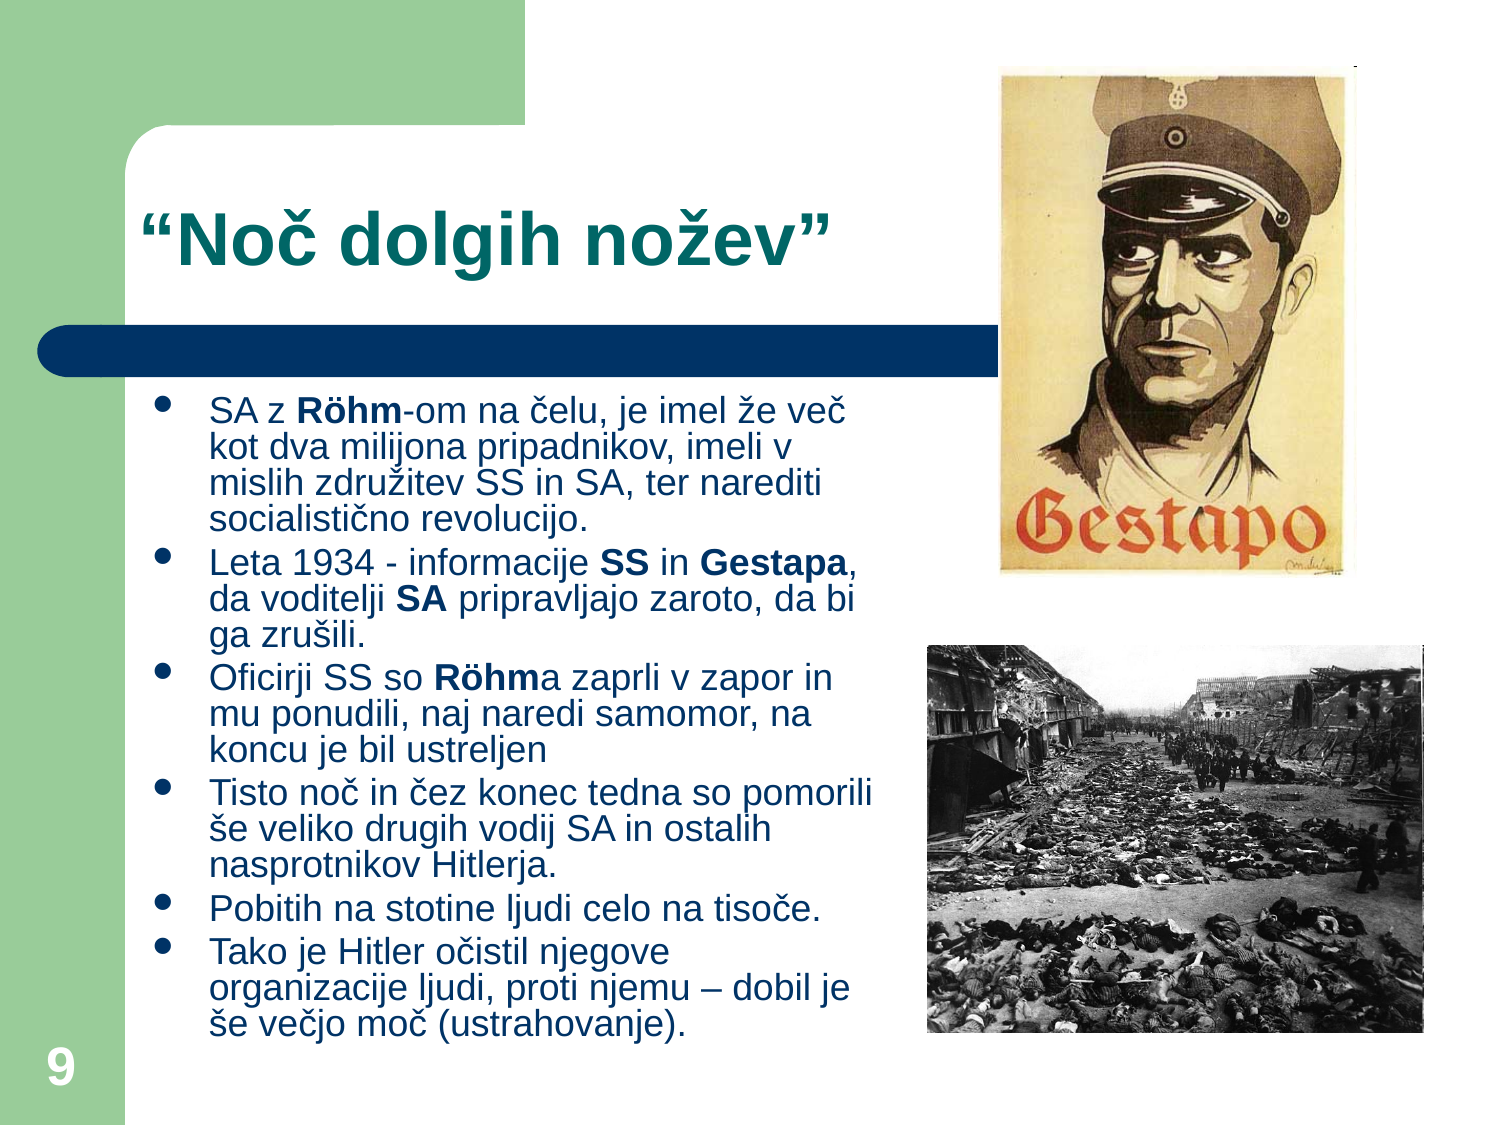

# “Noč dolgih nožev”
SA z Röhm-om na čelu, je imel že več kot dva milijona pripadnikov, imeli v mislih združitev SS in SA, ter narediti socialistično revolucijo.
Leta 1934 - informacije SS in Gestapa, da voditelji SA pripravljajo zaroto, da bi ga zrušili.
Oficirji SS so Röhma zaprli v zapor in mu ponudili, naj naredi samomor, na koncu je bil ustreljen
Tisto noč in čez konec tedna so pomorili še veliko drugih vodij SA in ostalih nasprotnikov Hitlerja.
Pobitih na stotine ljudi celo na tisoče.
Tako je Hitler očistil njegove organizacije ljudi, proti njemu – dobil je še večjo moč (ustrahovanje).